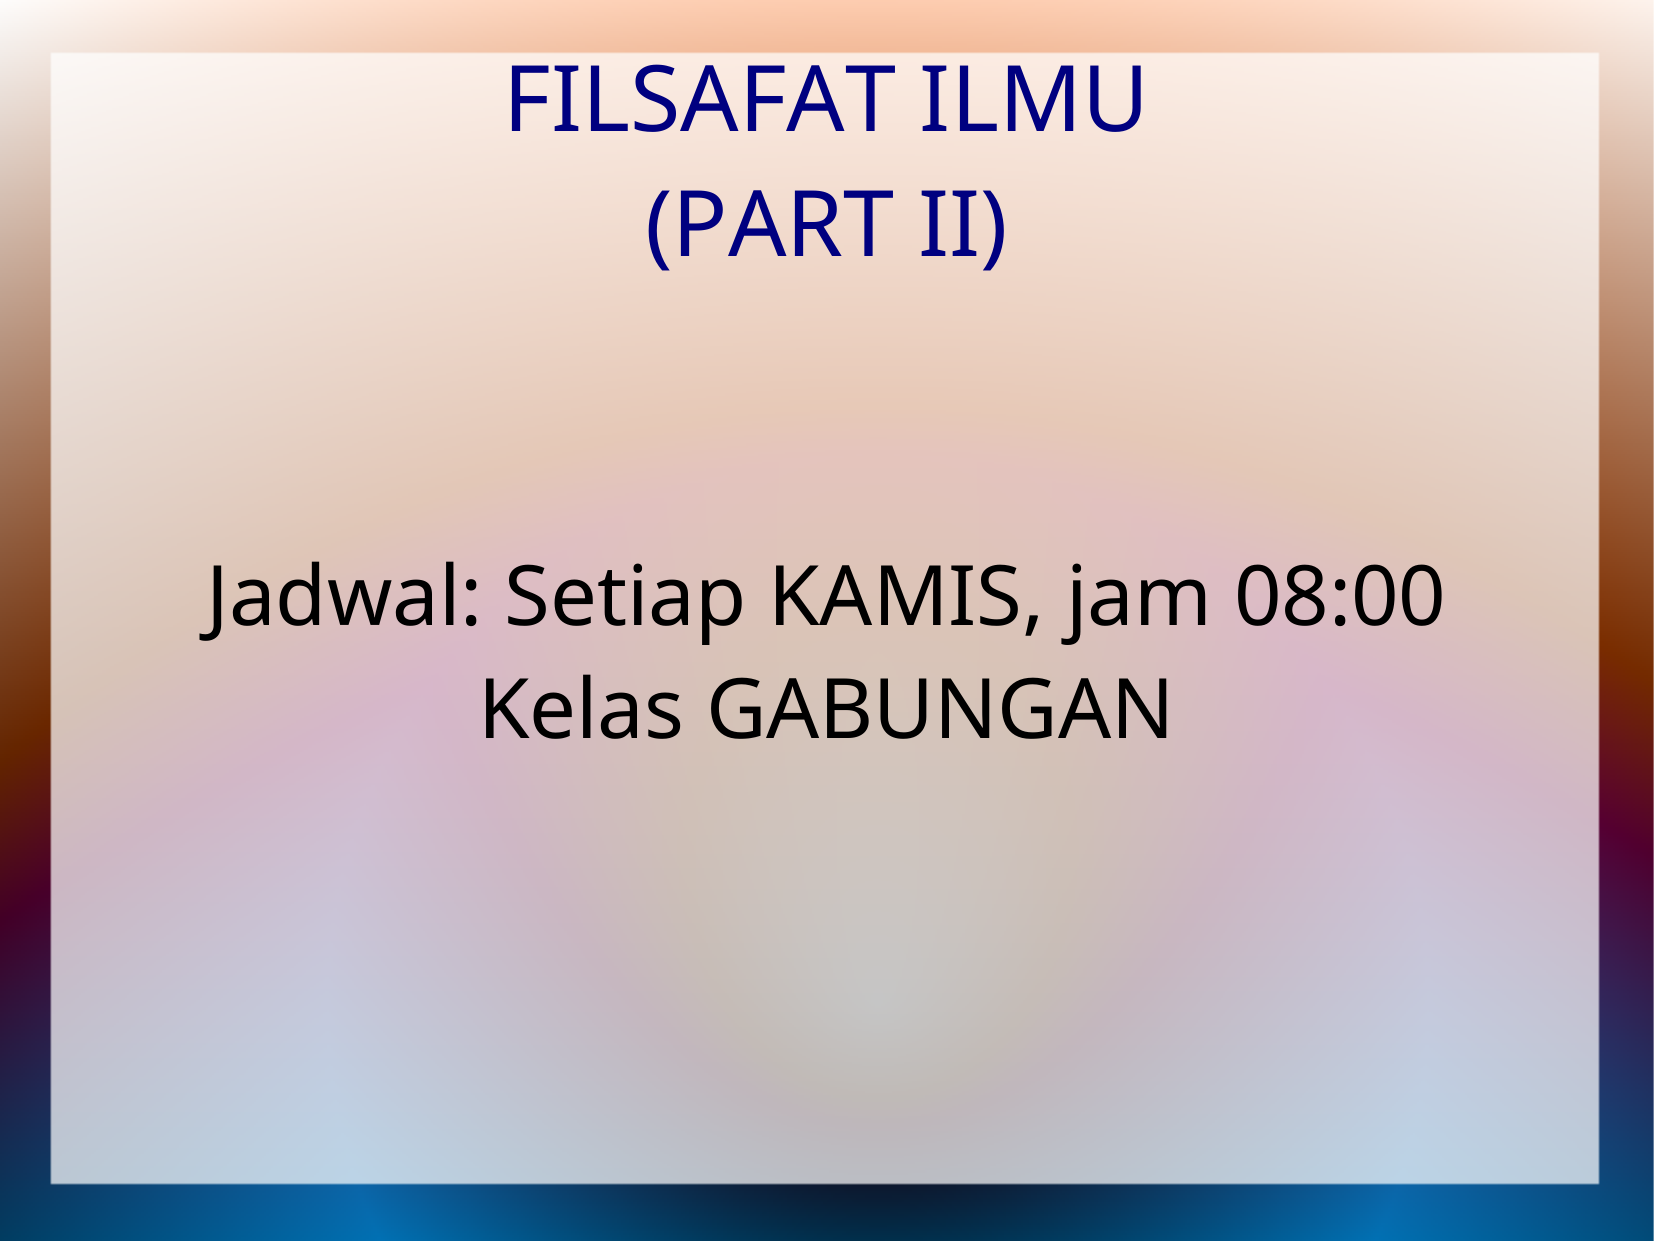

# FILSAFAT ILMU (PART II)
Jadwal: Setiap KAMIS, jam 08:00
Kelas GABUNGAN